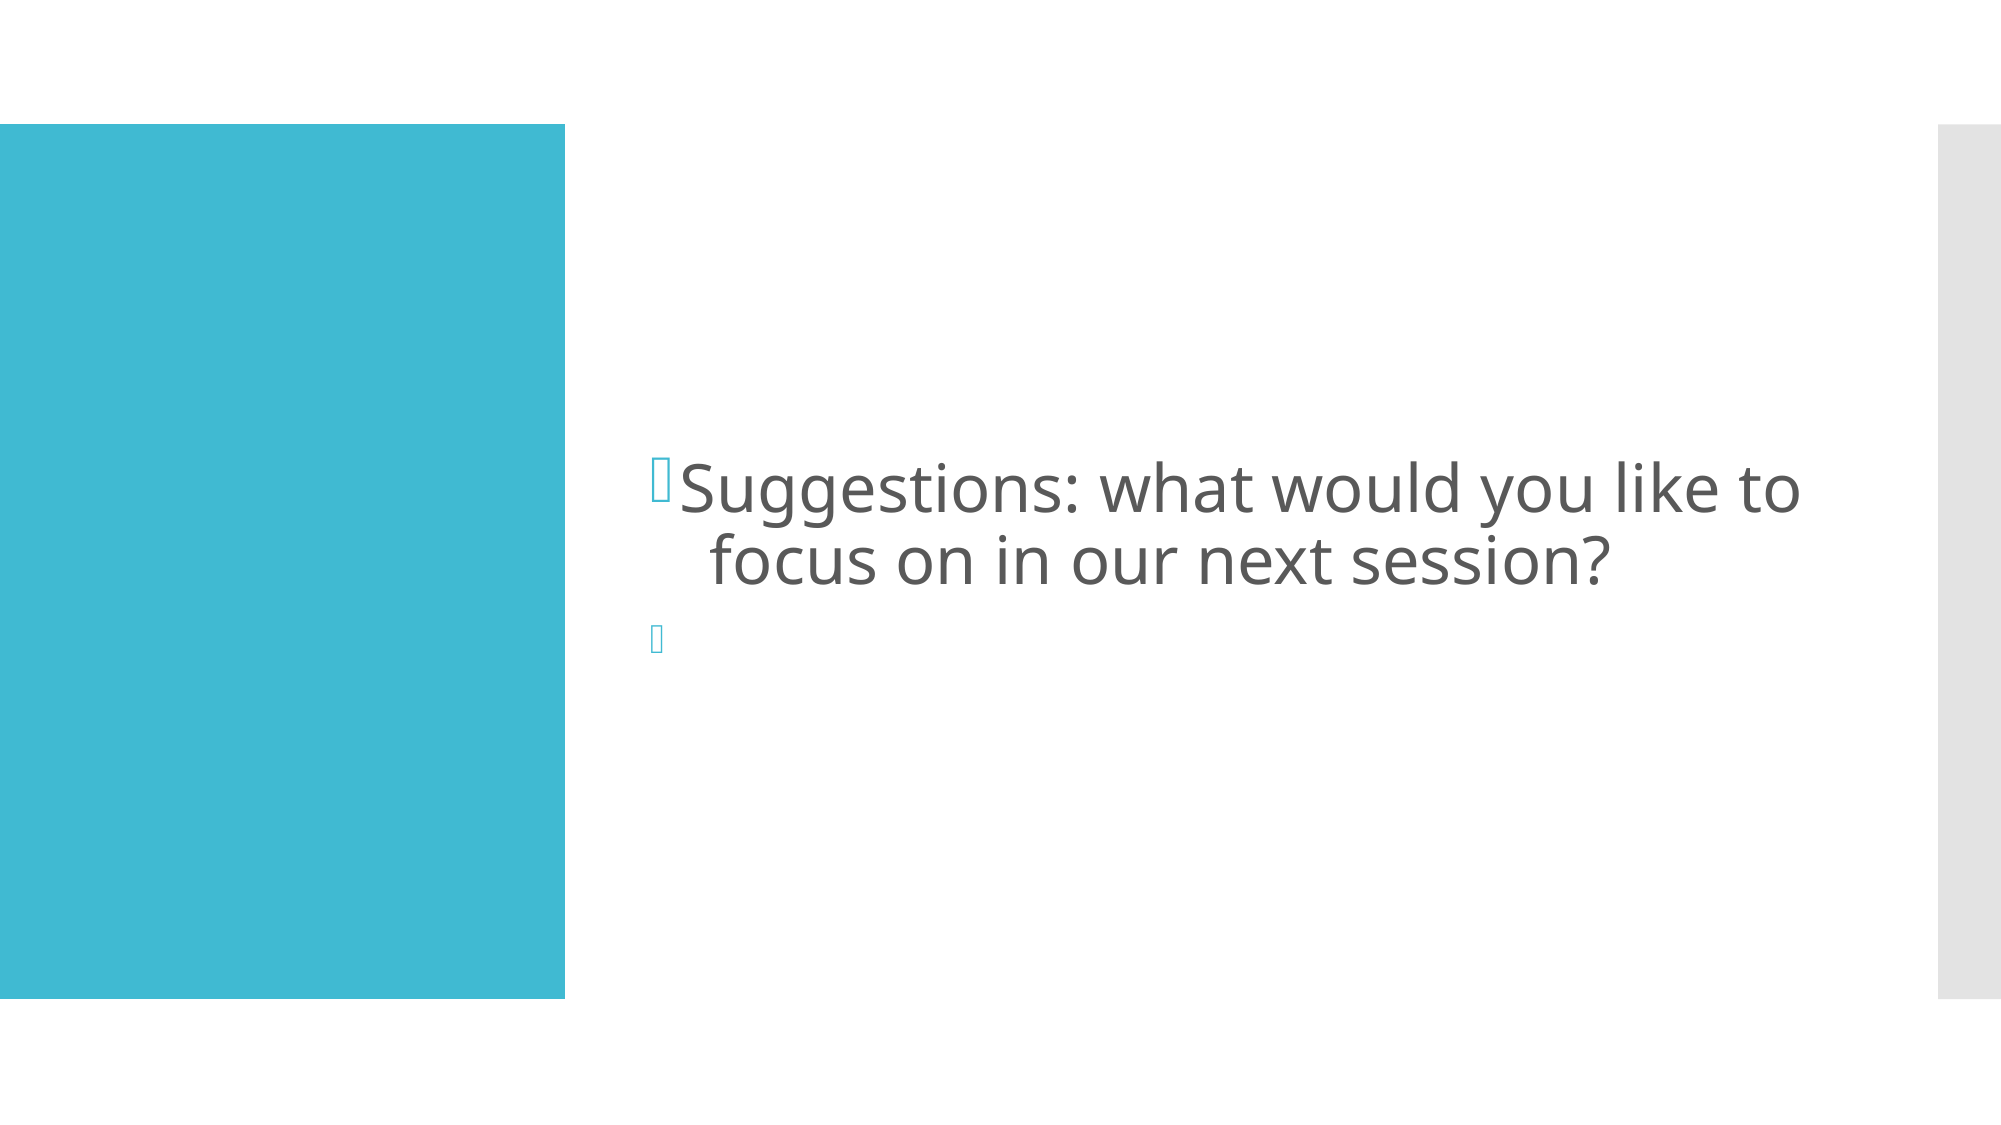

Suggestions: what would you like to focus on in our next session?
#